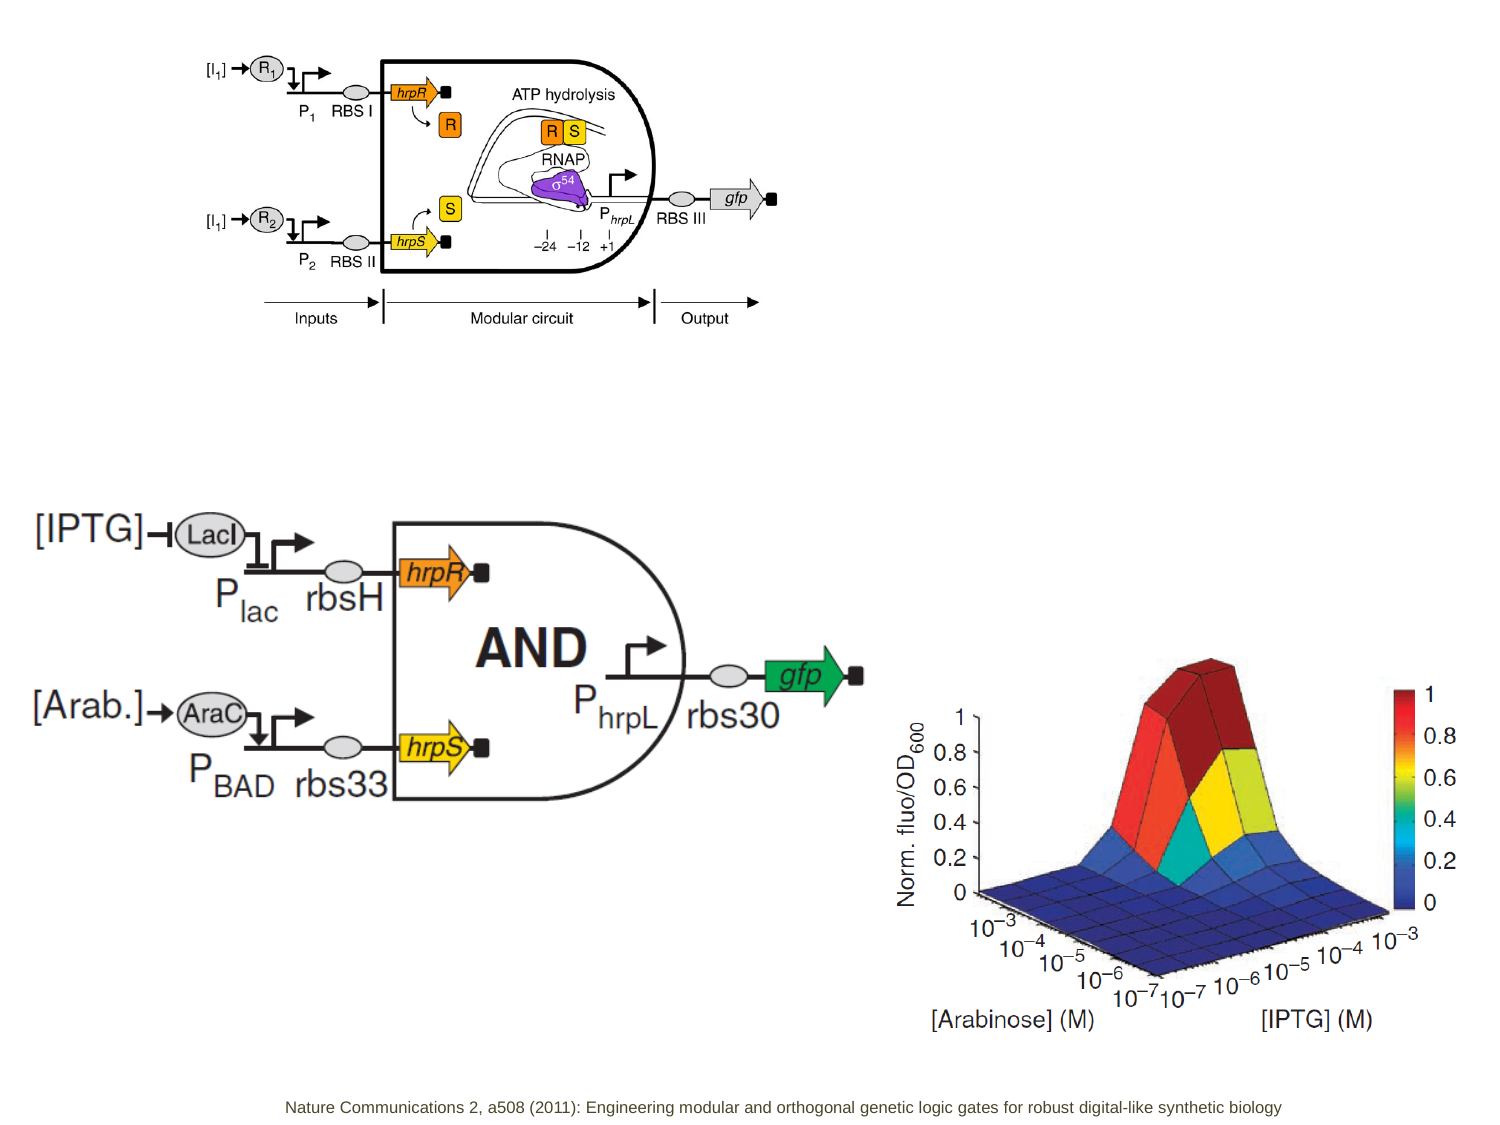

Nature Communications 2, a508 (2011): Engineering modular and orthogonal genetic logic gates for robust digital-like synthetic biology